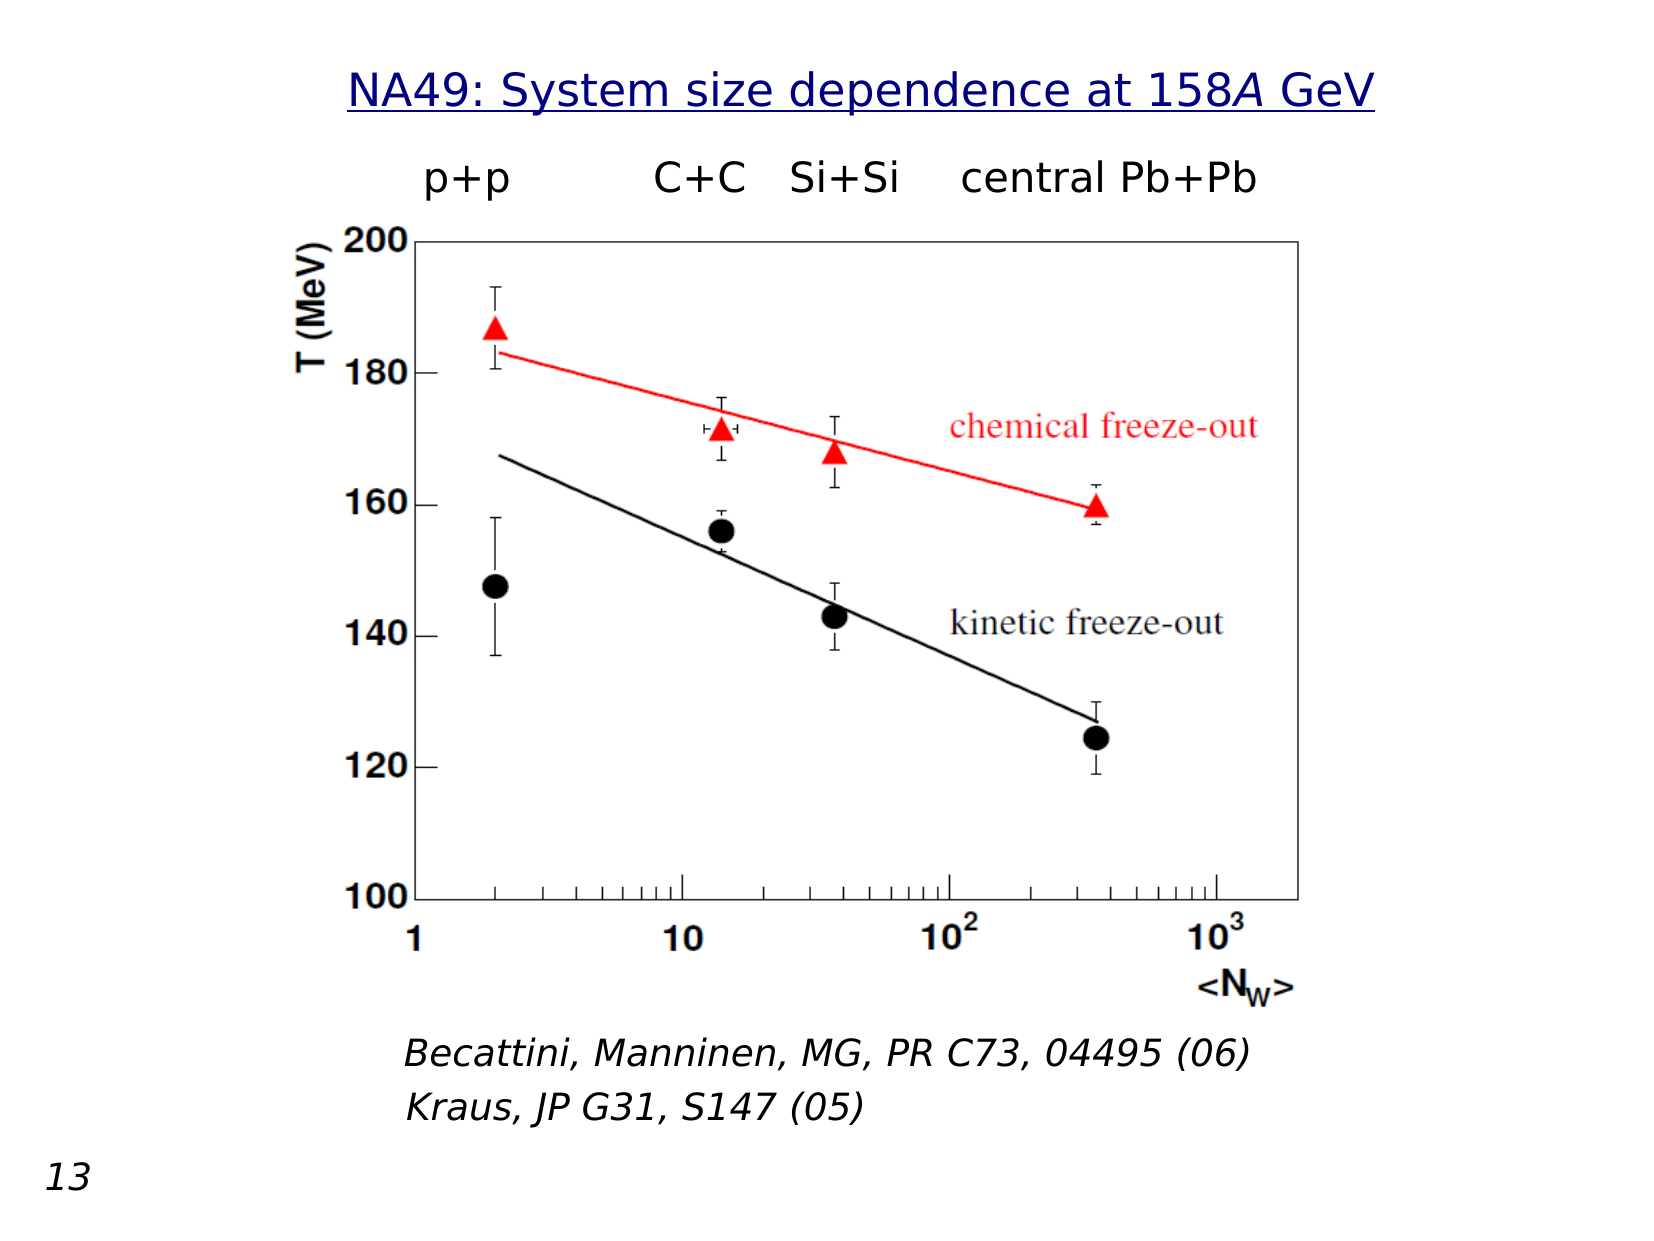

NA49: System size dependence at 158A GeV
p+p
C+C
Si+Si
central Pb+Pb
Becattini, Manninen, MG, PR C73, 04495 (06)
Kraus, JP G31, S147 (05)